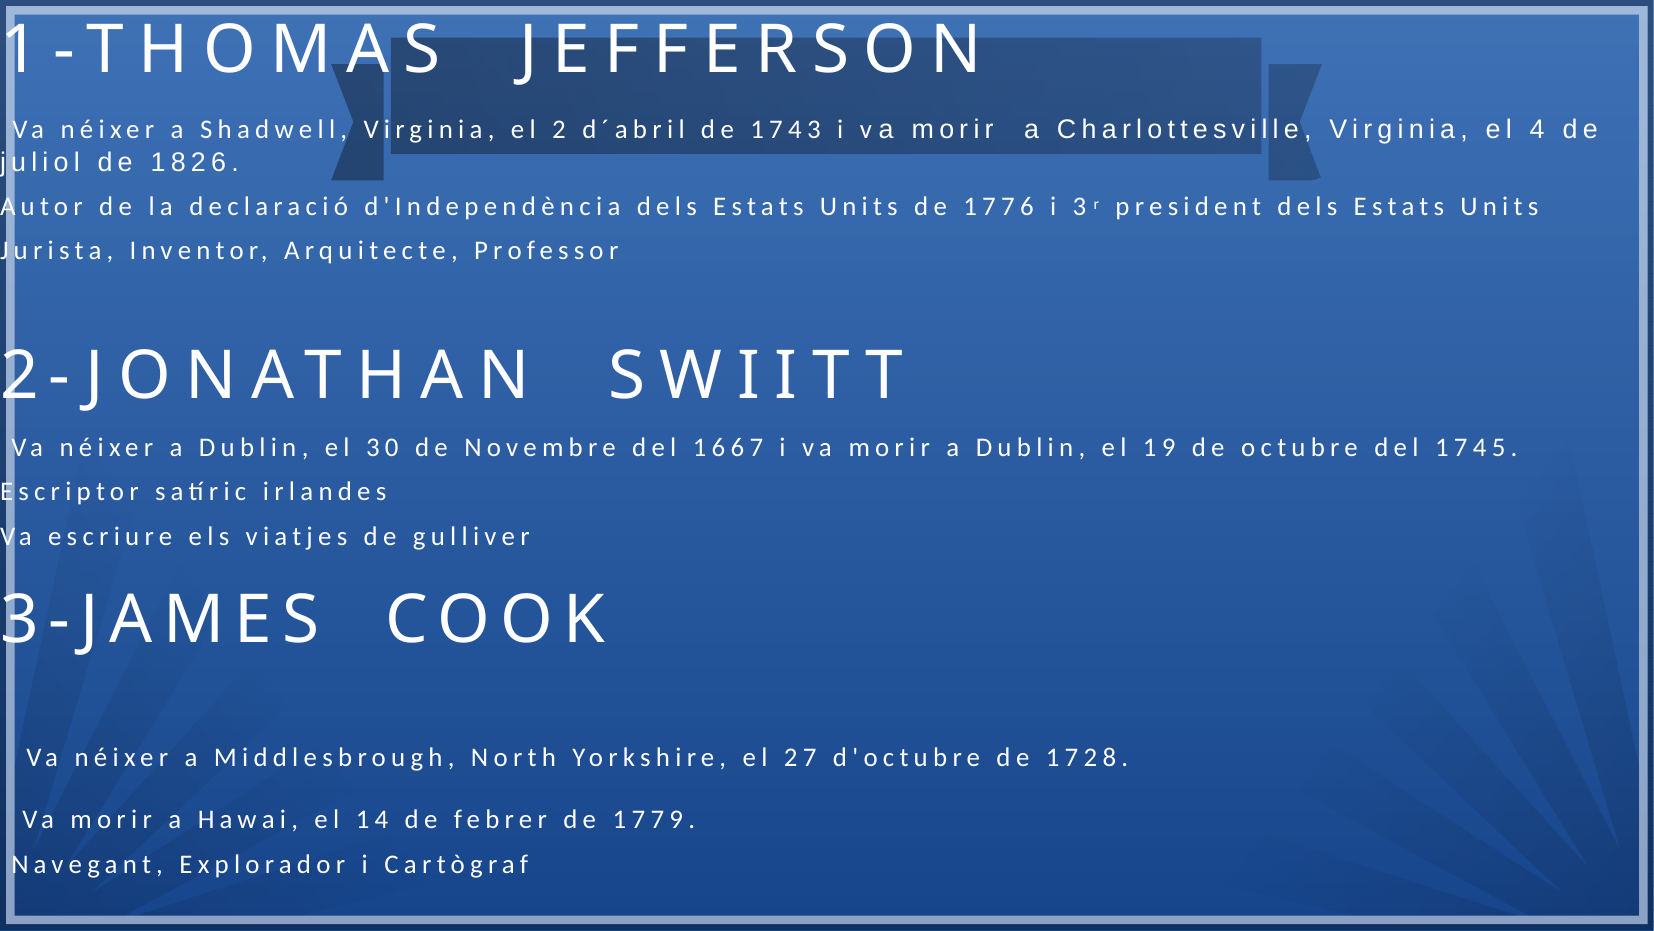

# 1-THOMAS JEFFERSON
 Va néixer a Shadwell, Virginia, el 2 d´abril de 1743 i va morir a Charlottesville, Virginia, el 4 de juliol de 1826.
Autor de la declaració d'Independència dels Estats Units de 1776 i 3r president dels Estats Units
Jurista, Inventor, Arquitecte, Professor
2-JONATHAN SWIITT
 Va néixer a Dublin, el 30 de Novembre del 1667 i va morir a Dublin, el 19 de octubre del 1745.
Escriptor satíric irlandes
Va escriure els viatjes de gulliver
3-JAMES COOK
 Va néixer a Middlesbrough, North Yorkshire, el 27 d'octubre de 1728.
 Va morir a Hawai, el 14 de febrer de 1779.
 Navegant, Explorador i Cartògraf